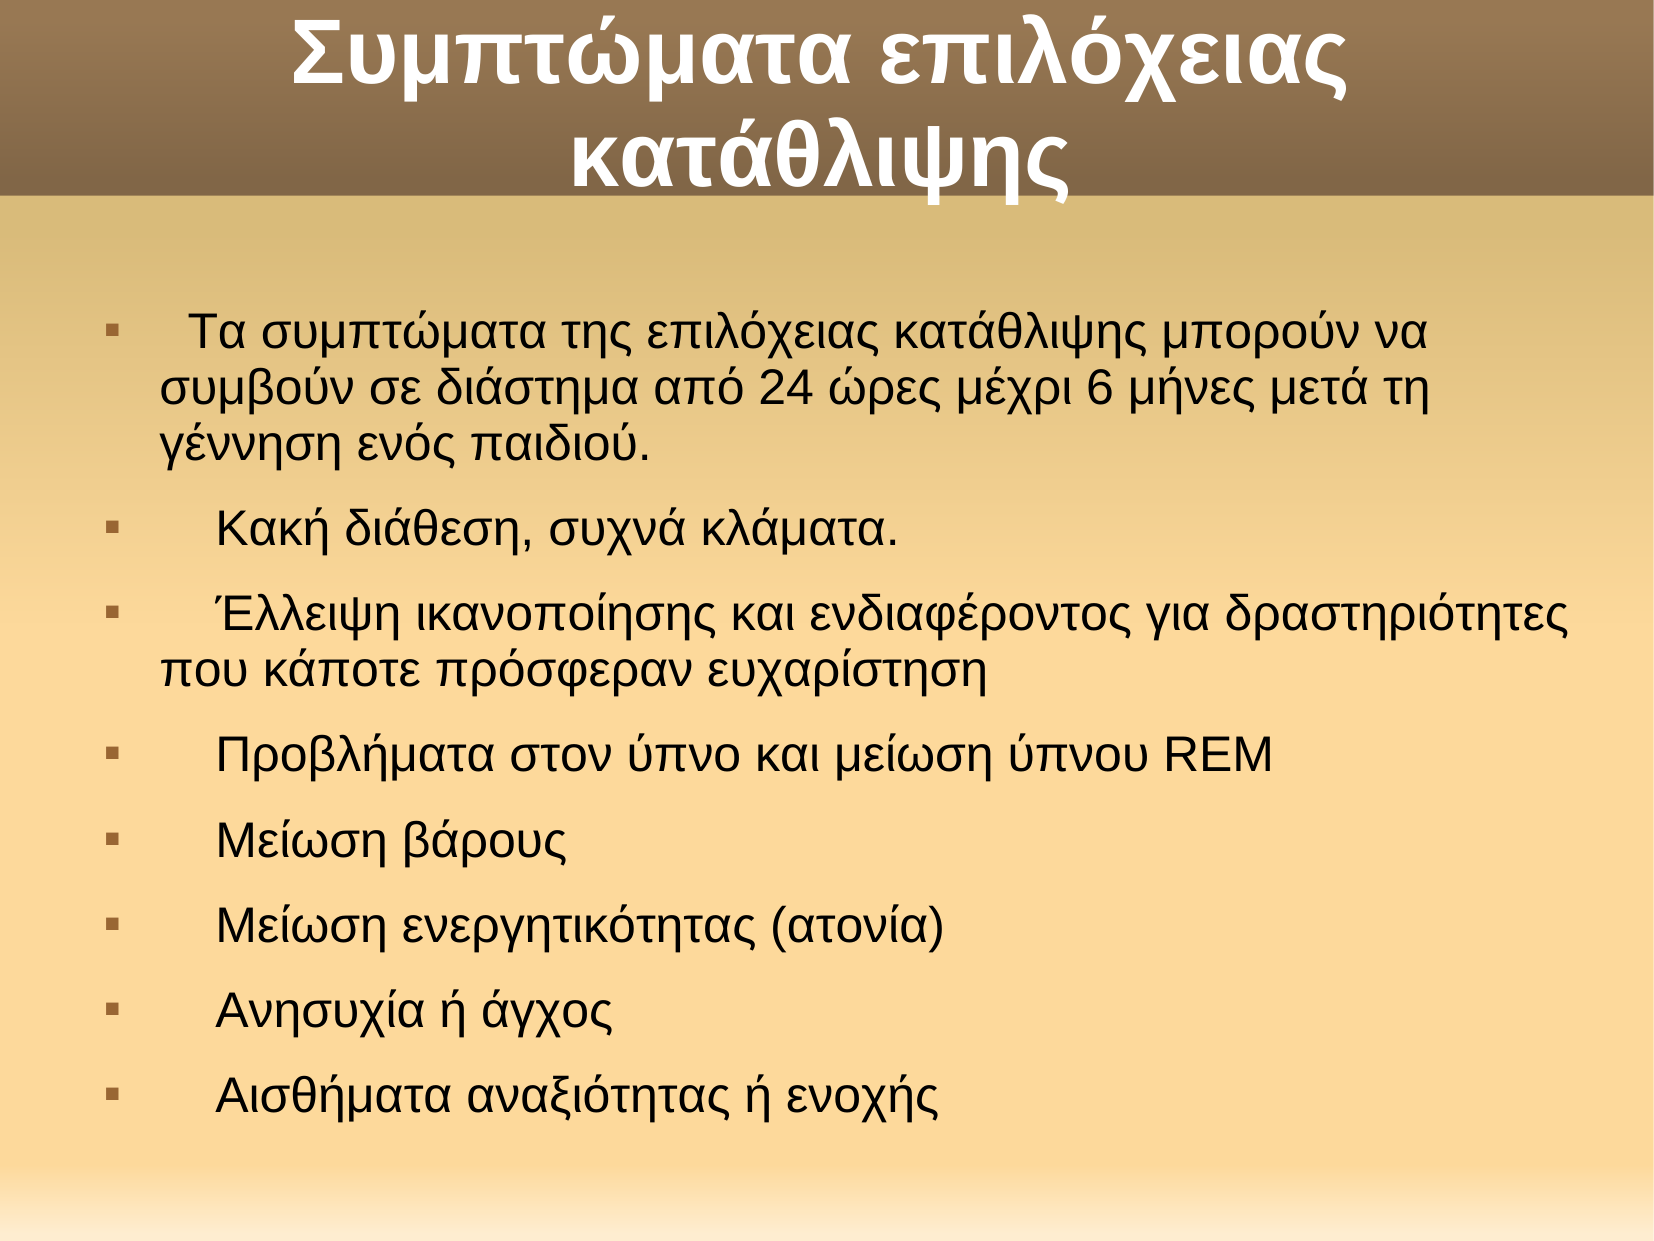

# Συμπτώματα επιλόχειας κατάθλιψης
 Τα συμπτώματα της επιλόχειας κατάθλιψης μπορούν να συμβούν σε διάστημα από 24 ώρες μέχρι 6 μήνες μετά τη γέννηση ενός παιδιού.
 Κακή διάθεση, συχνά κλάματα.
 Έλλειψη ικανοποίησης και ενδιαφέροντος για δραστηριότητες που κάποτε πρόσφεραν ευχαρίστηση
 Προβλήματα στον ύπνο και μείωση ύπνου REM
 Μείωση βάρους
 Μείωση ενεργητικότητας (ατονία)
 Ανησυχία ή άγχος
 Αισθήματα αναξιότητας ή ενοχής